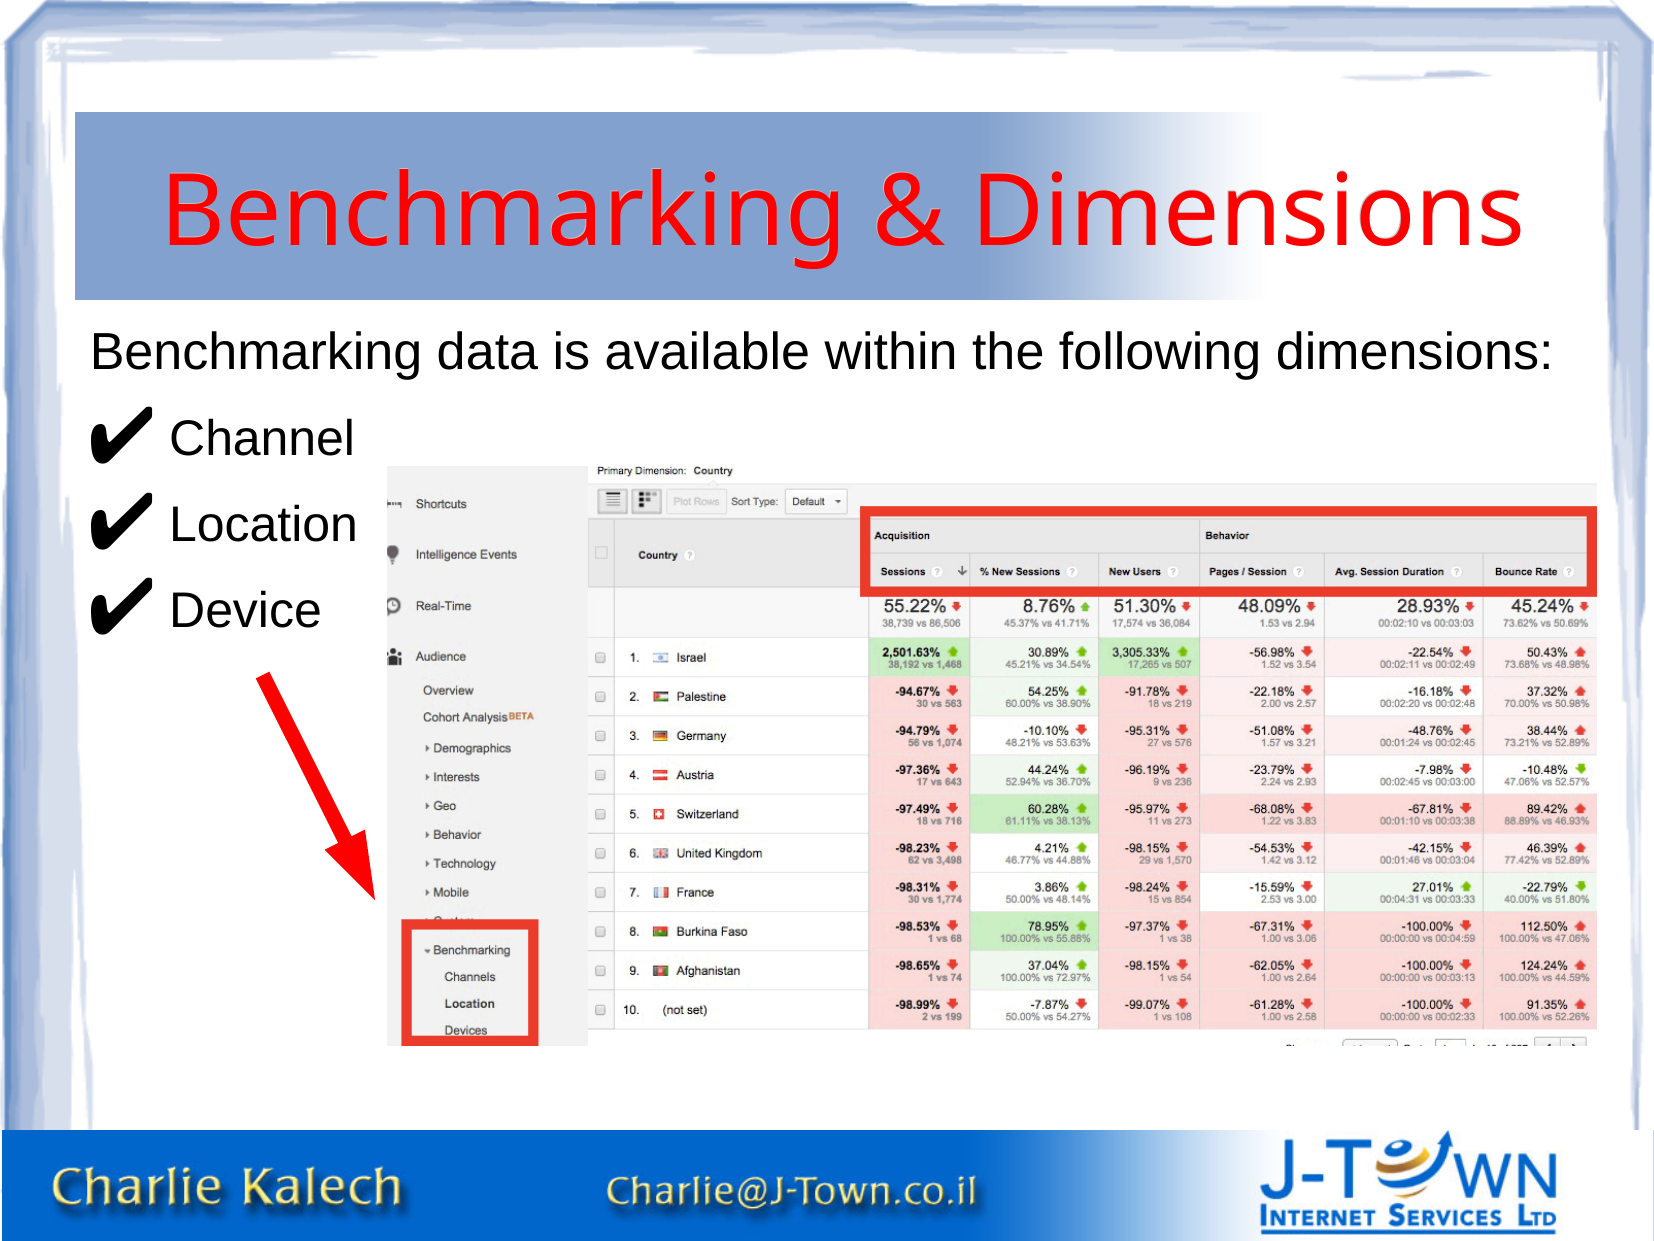

Benchmarking & Dimensions
Benchmarking data is available within the following dimensions:
 Channel
 Location
 Device